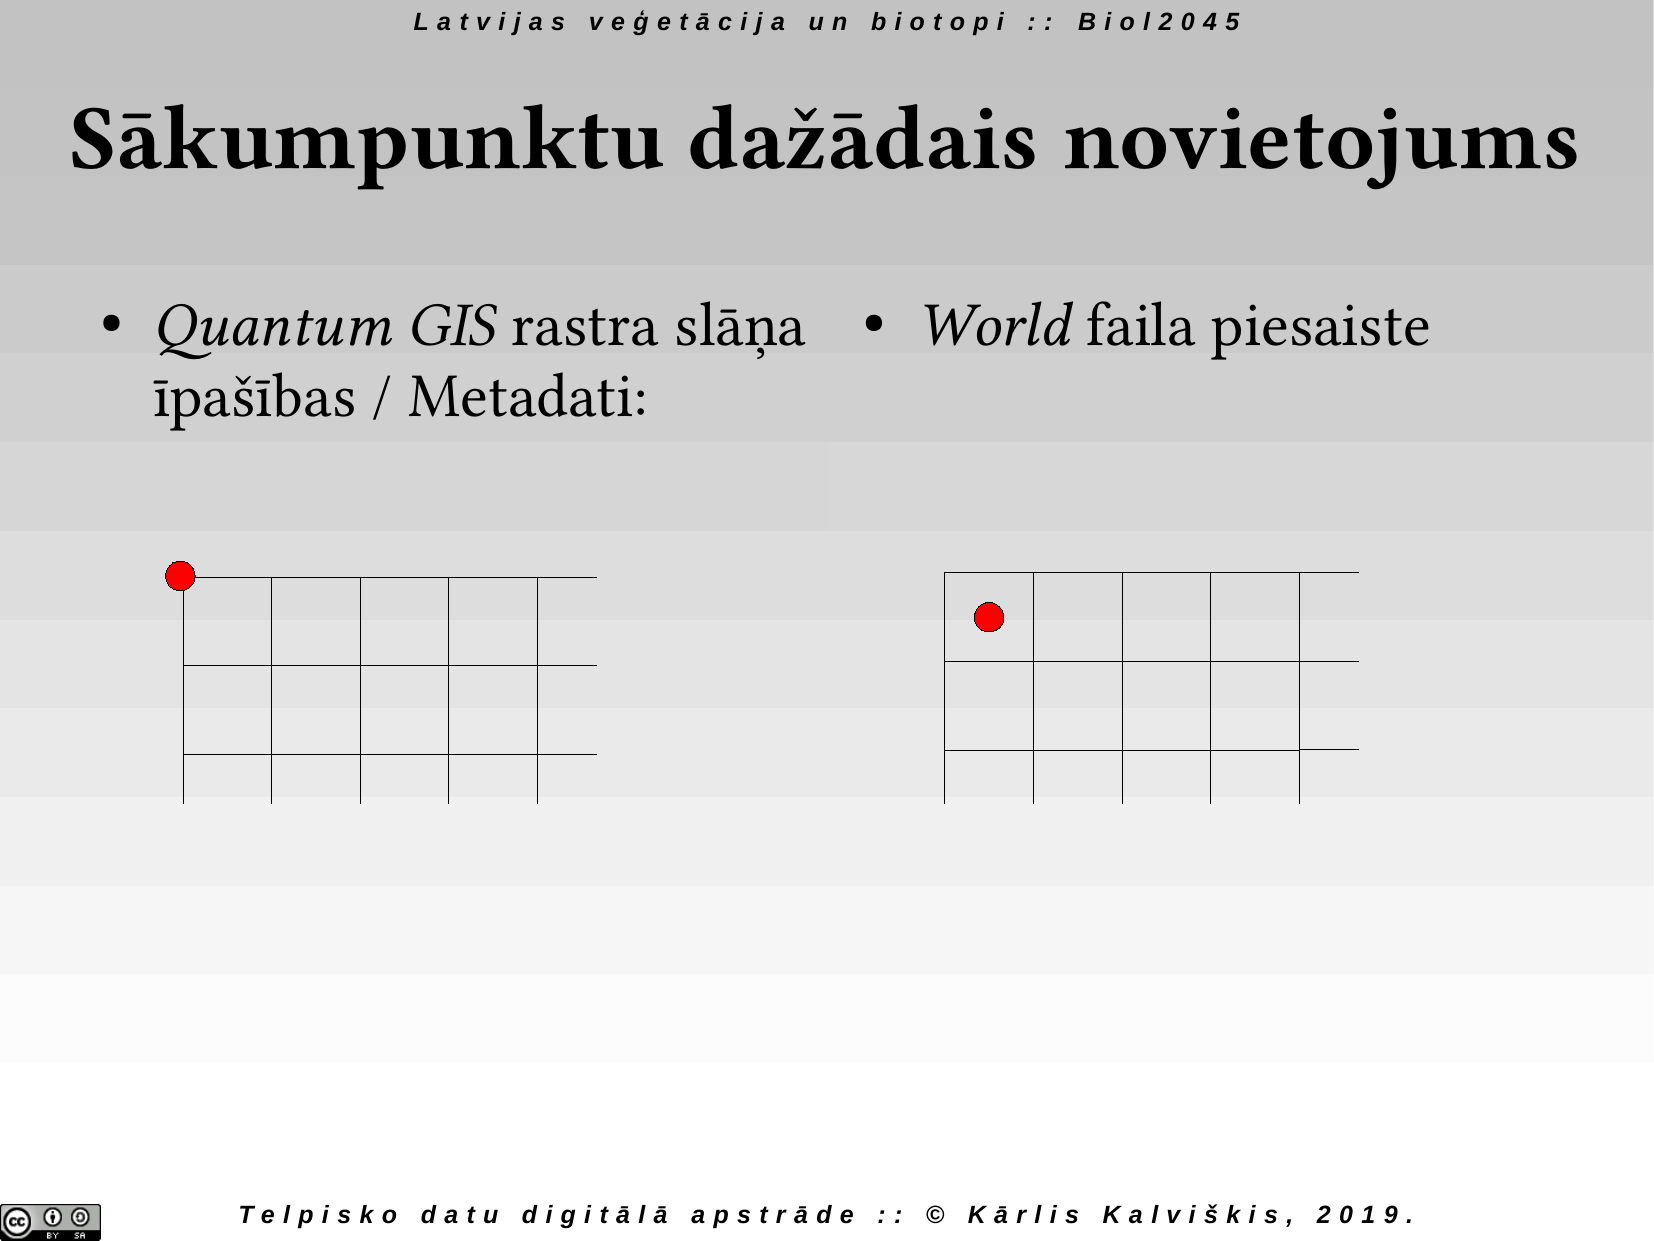

# Sākumpunktu dažādais novietojums
Quantum GIS rastra slāņa īpašības / Metadati:
World faila piesaiste